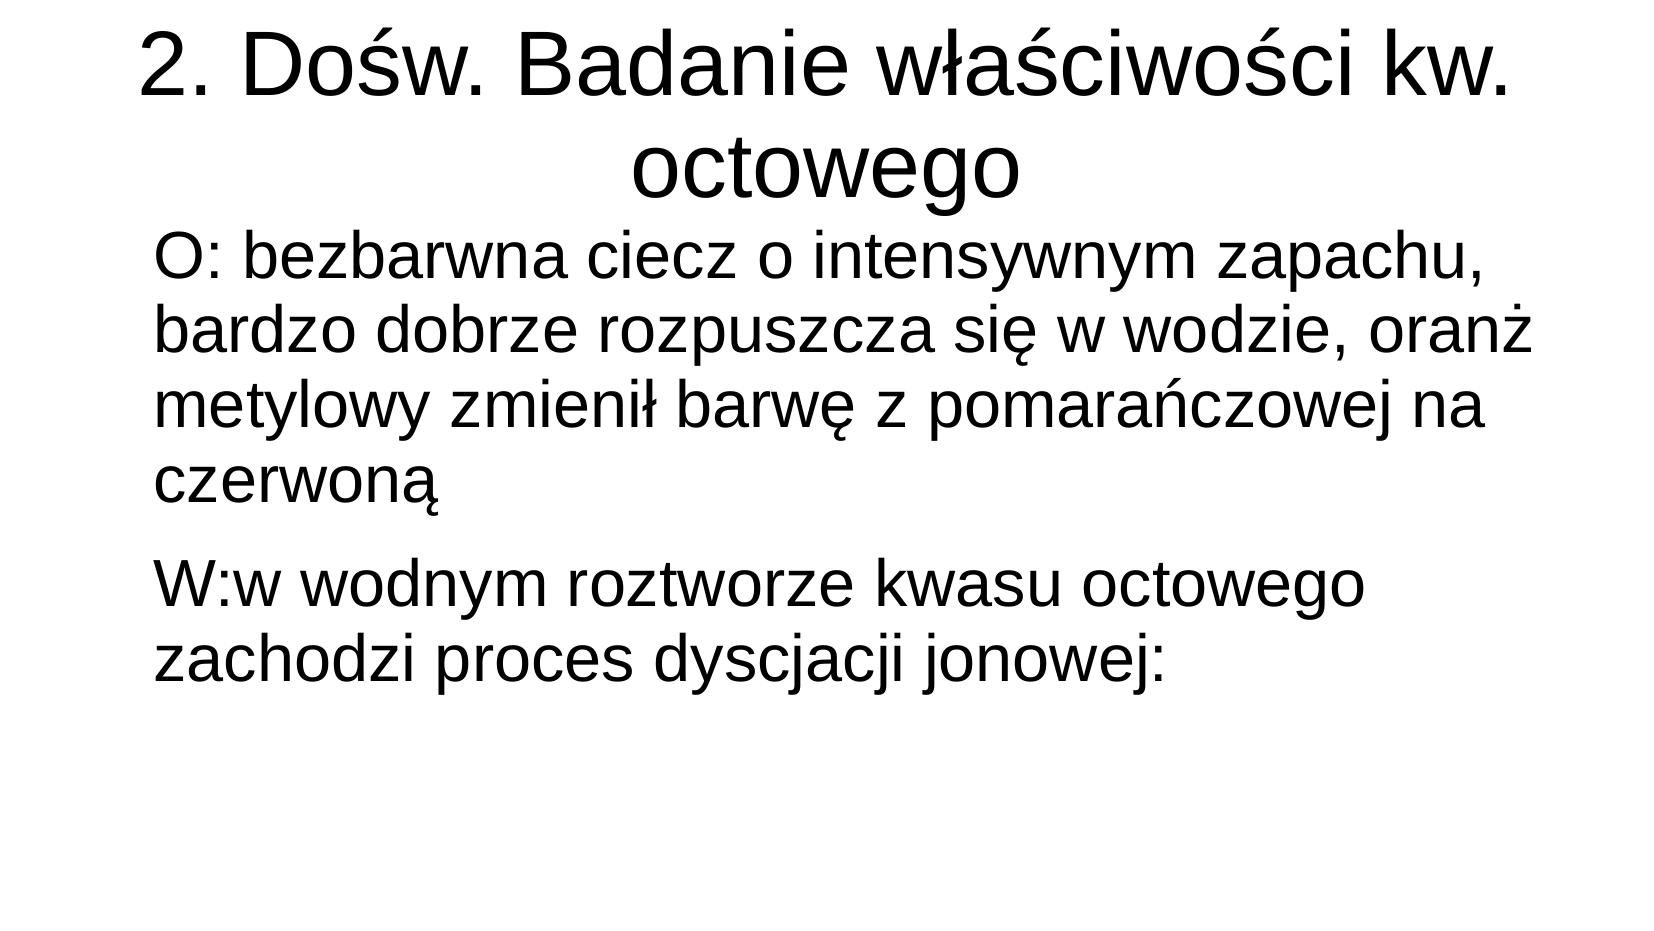

# 2. Dośw. Badanie właściwości kw. octowego
O: bezbarwna ciecz o intensywnym zapachu, bardzo dobrze rozpuszcza się w wodzie, oranż metylowy zmienił barwę z pomarańczowej na czerwoną
W:w wodnym roztworze kwasu octowego zachodzi proces dyscjacji jonowej: